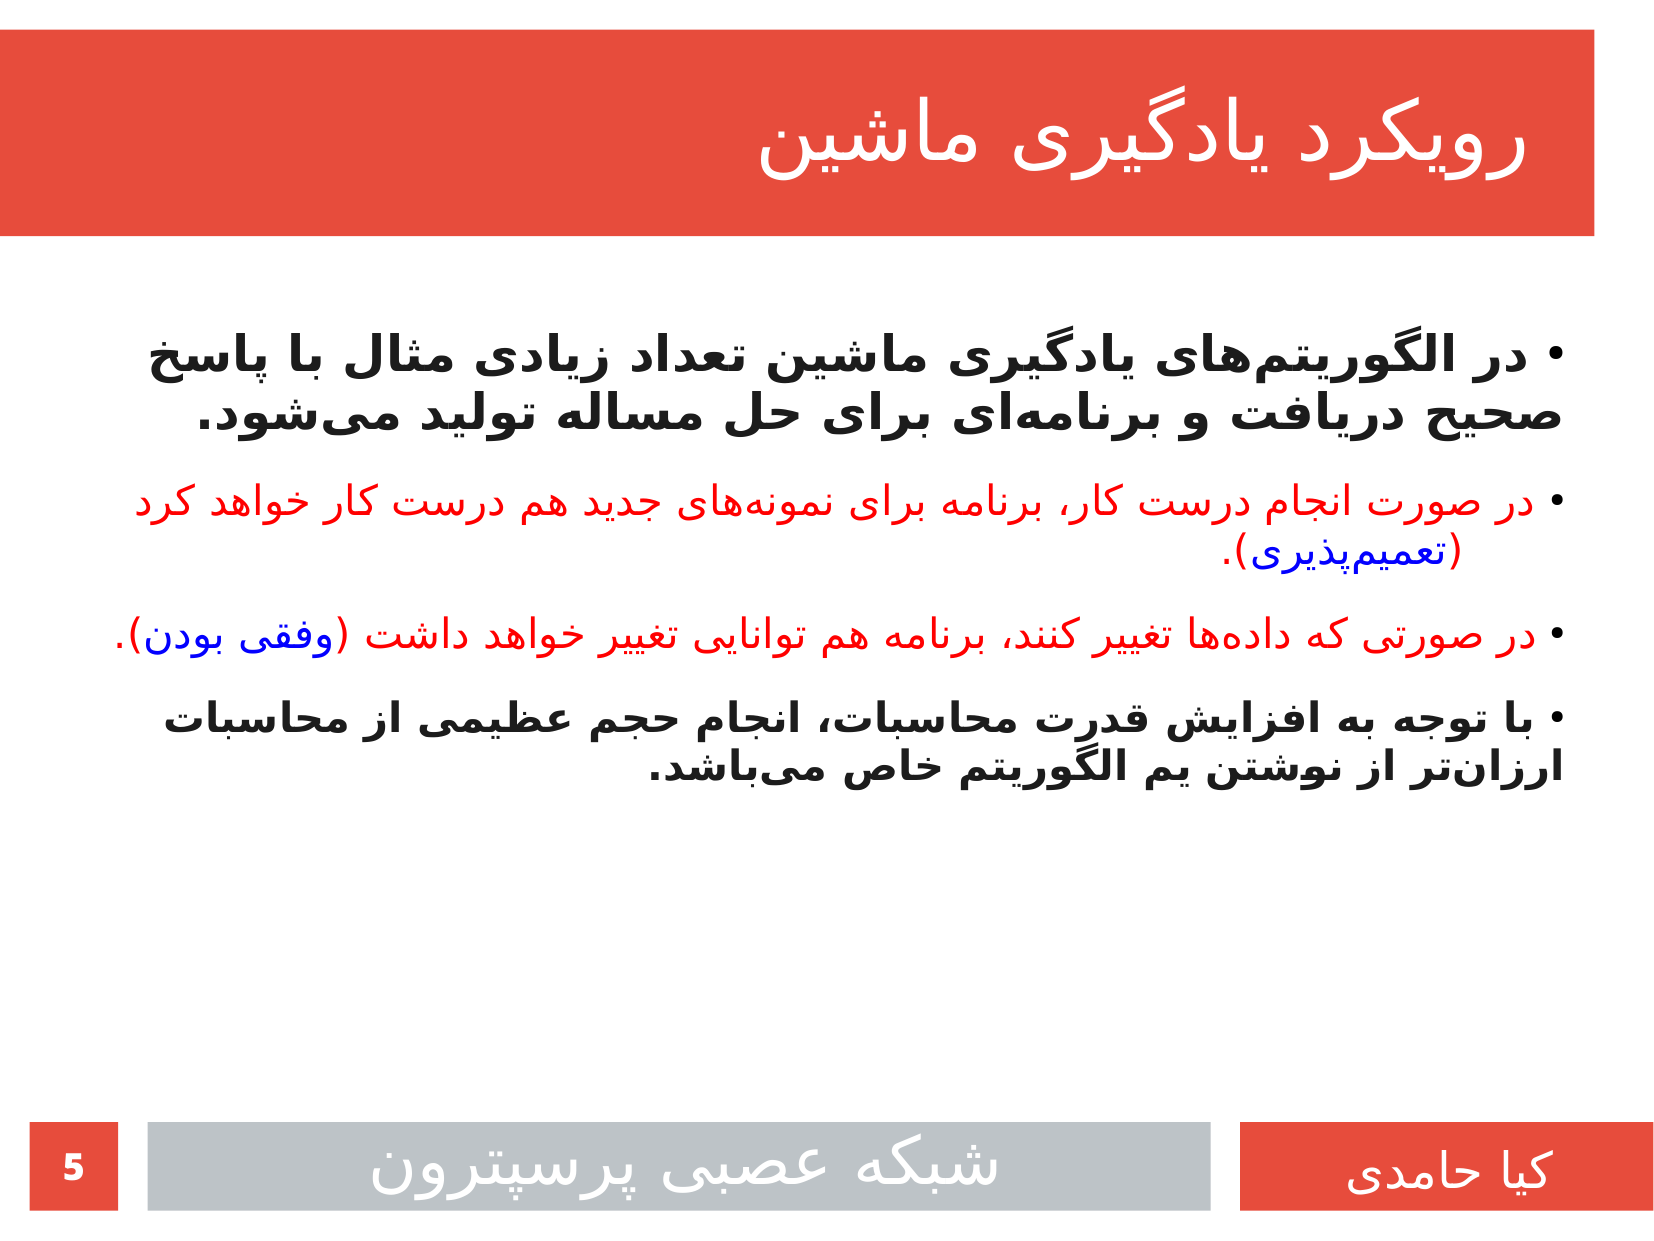

رویکرد یادگیری ماشین
# در الگوریتم‌های یادگیری ماشین تعداد زیادی مثال با پاسخ صحیح دریافت و برنامه‌ای برای حل مساله تولید می‌شود.
 در صورت انجام درست کار، برنامه برای نمونه‌های جدید هم درست کار خواهد کرد 	 		 (تعمیم‌پذیری).
 در صورتی که داده‌ها تغییر کنند، برنامه هم توانایی تغییر خواهد داشت (وفقی بودن).
 با توجه به افزایش قدرت محاسبات، انجام حجم عظیمی از محاسبات ارزان‌تر از نوشتن یم الگوریتم خاص می‌باشد.
5
 شبکه عصبی پرسپترون
کیا حامدی